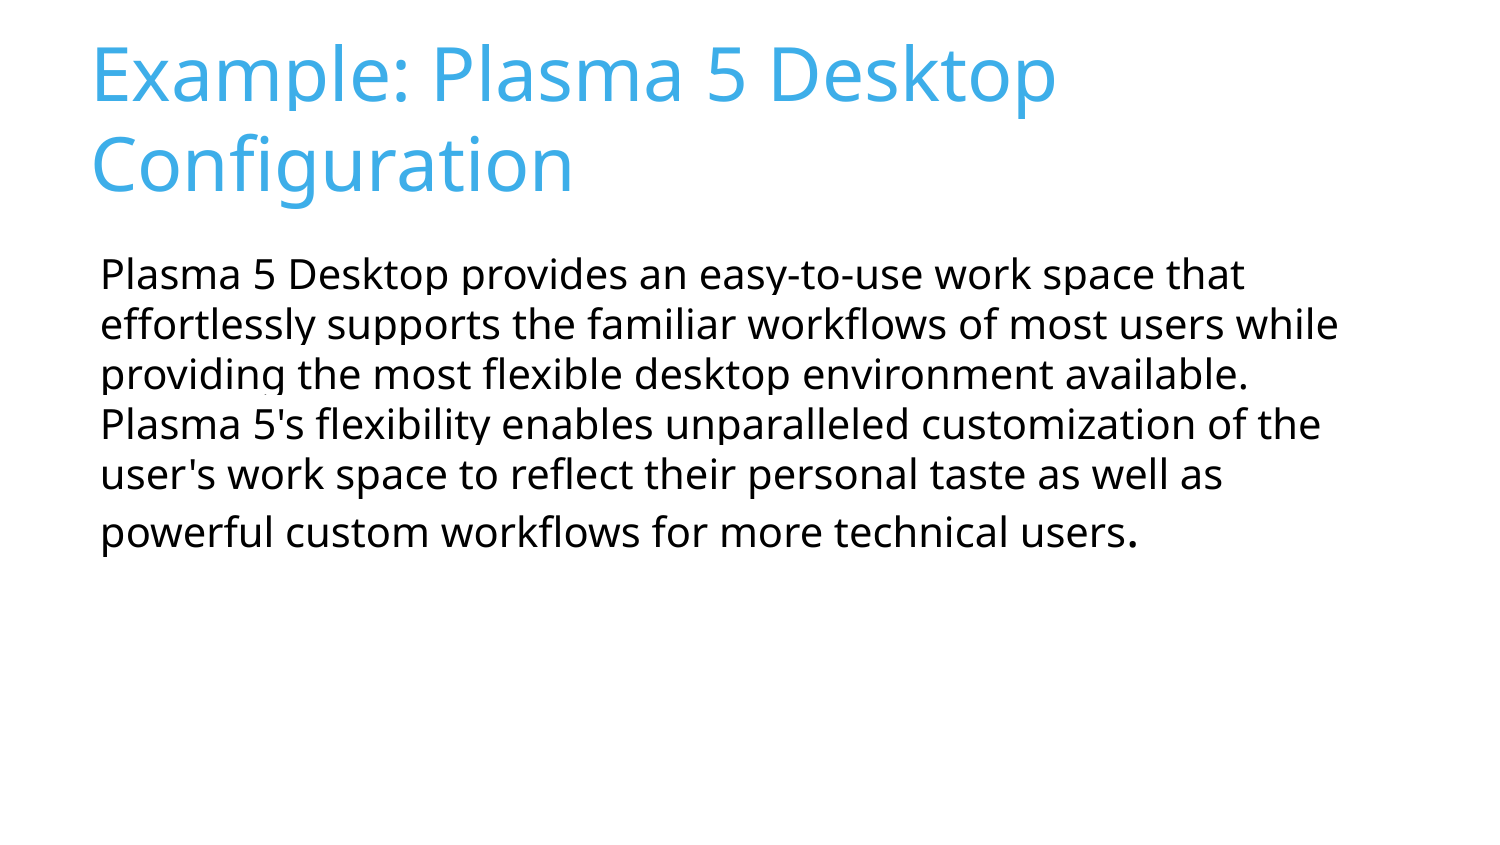

# Example: Plasma 5 Desktop Configuration
Plasma 5 Desktop provides an easy-to-use work space that effortlessly supports the familiar workflows of most users while providing the most flexible desktop environment available. Plasma 5's flexibility enables unparalleled customization of the user's work space to reflect their personal taste as well as powerful custom workflows for more technical users.